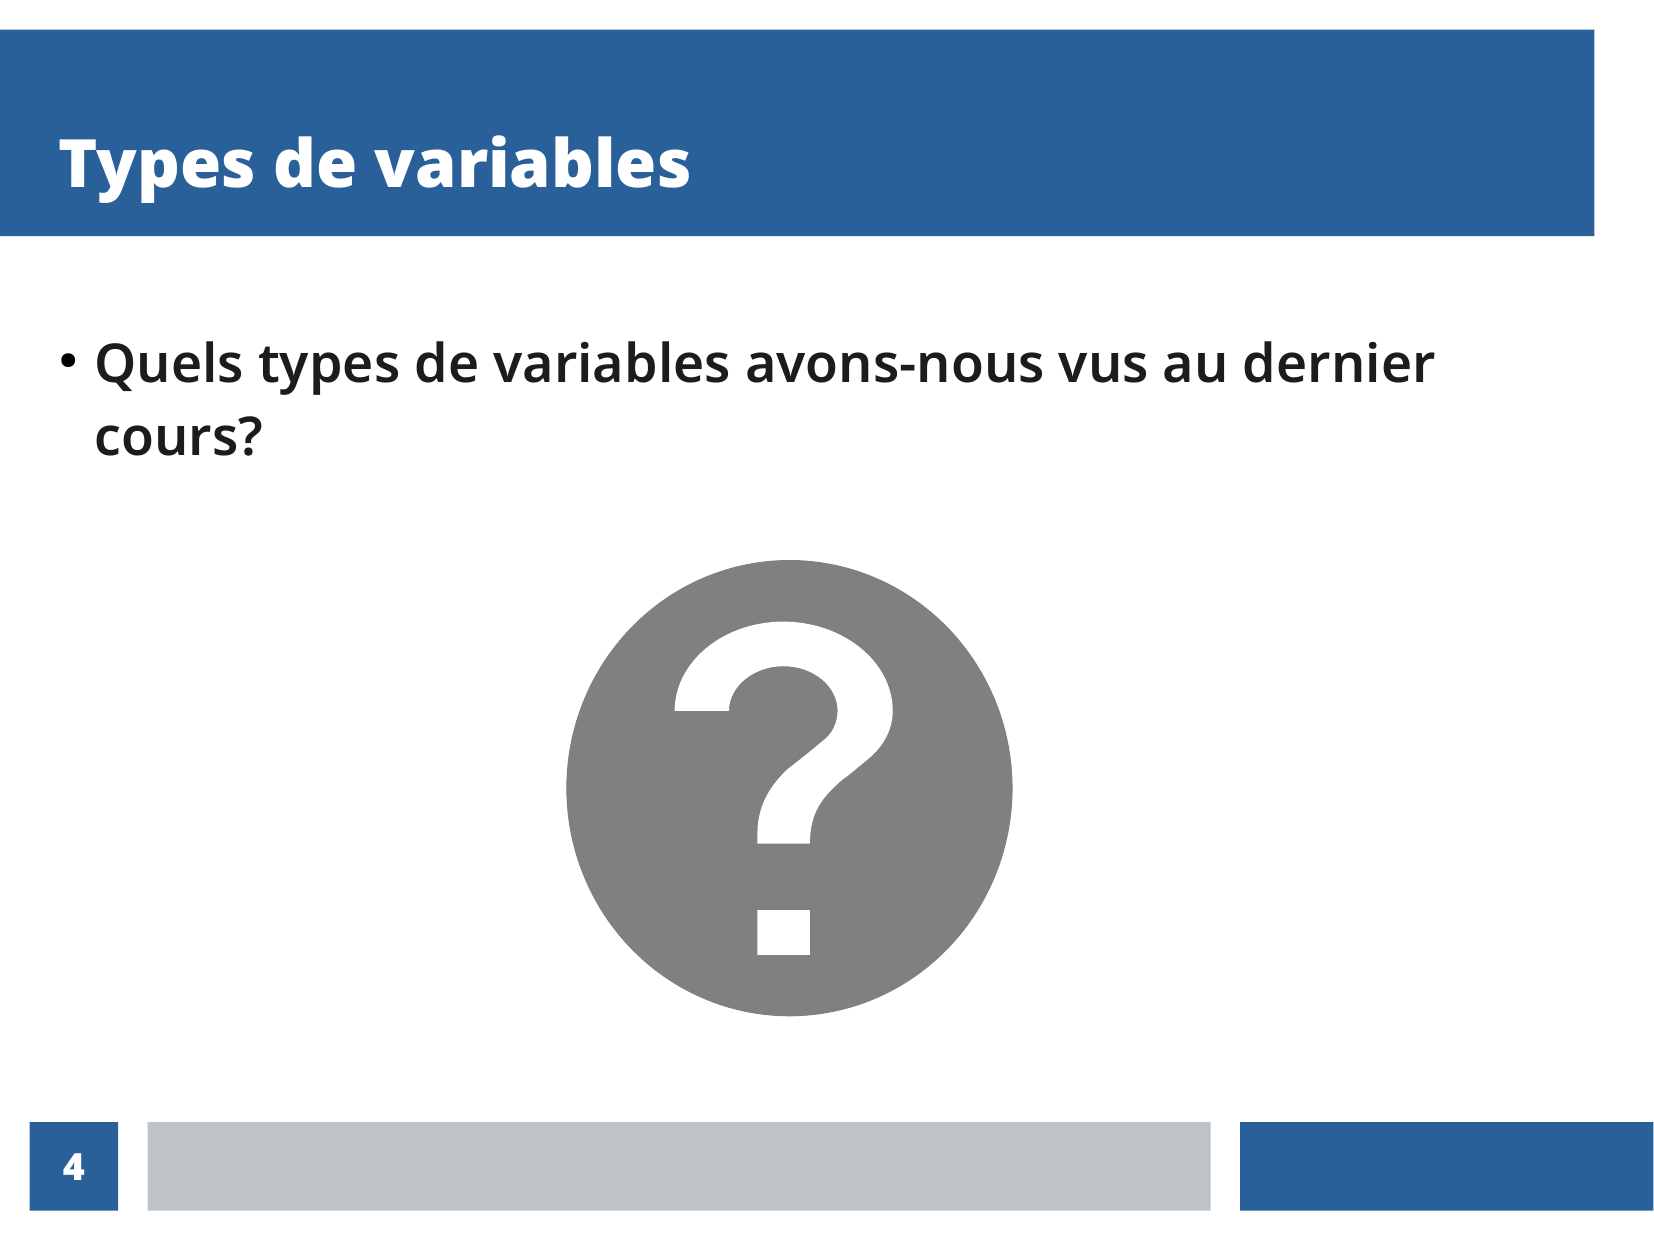

# Types de variables
Quels types de variables avons-nous vus au dernier cours?
4